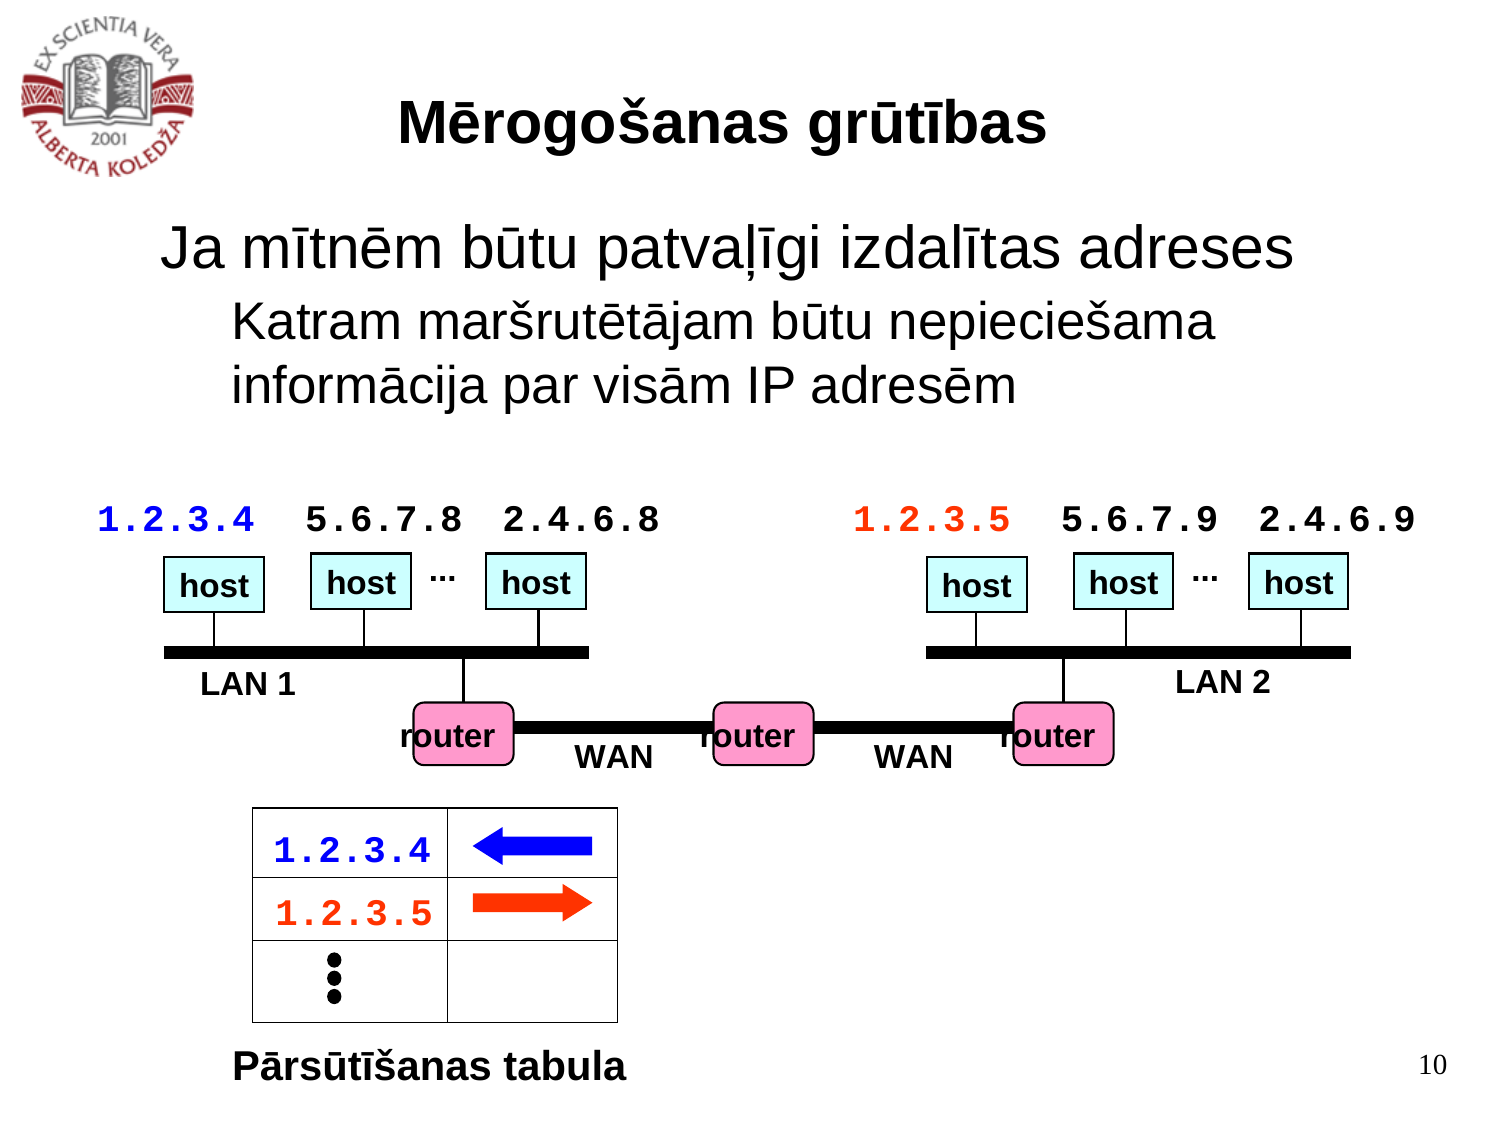

# Mērogošanas grūtības
Ja mītnēm būtu patvaļīgi izdalītas adreses
Katram maršrutētājam būtu nepieciešama informācija par visām IP adresēm
1.2.3.4
5.6.7.8
2.4.6.8
1.2.3.5
5.6.7.9
2.4.6.9
...
...
host
host
host
host
host
host
LAN 2
LAN 1
router
router
router
WAN
WAN
Pārsūtīšanas tabula
1.2.3.4
1.2.3.5